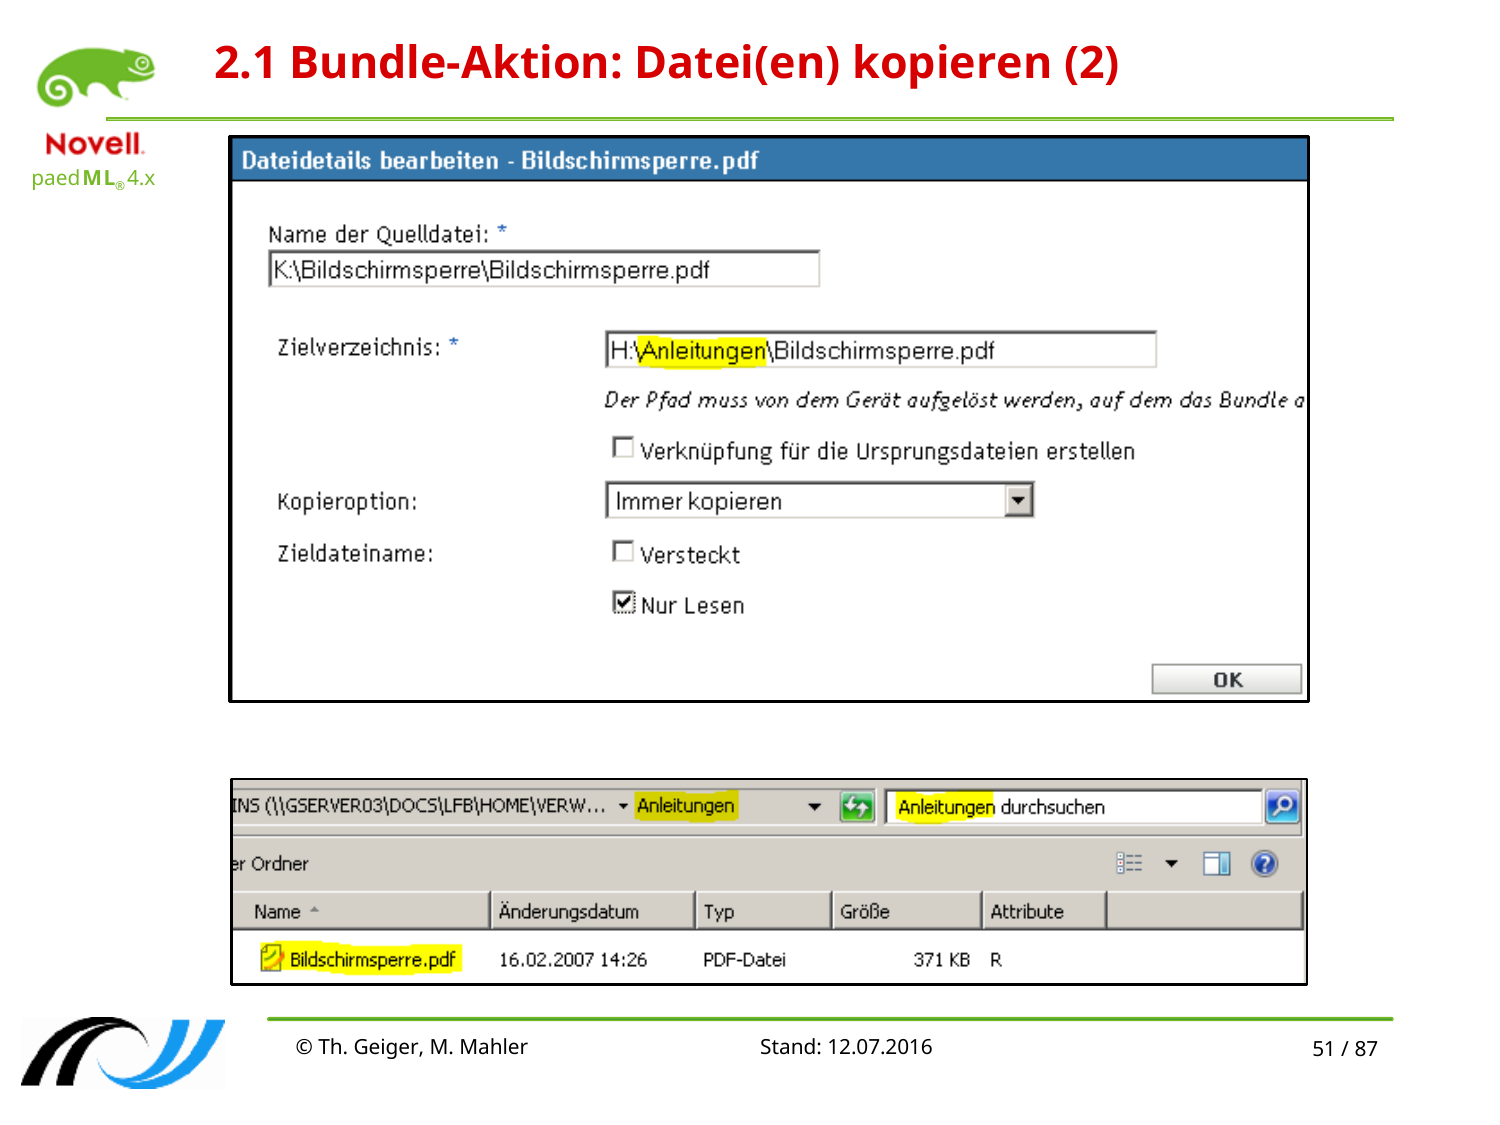

# 2.1 Bundle-Aktion: Datei(en) kopieren (2)
© Th. Geiger, M. Mahler
12.07.2016
51